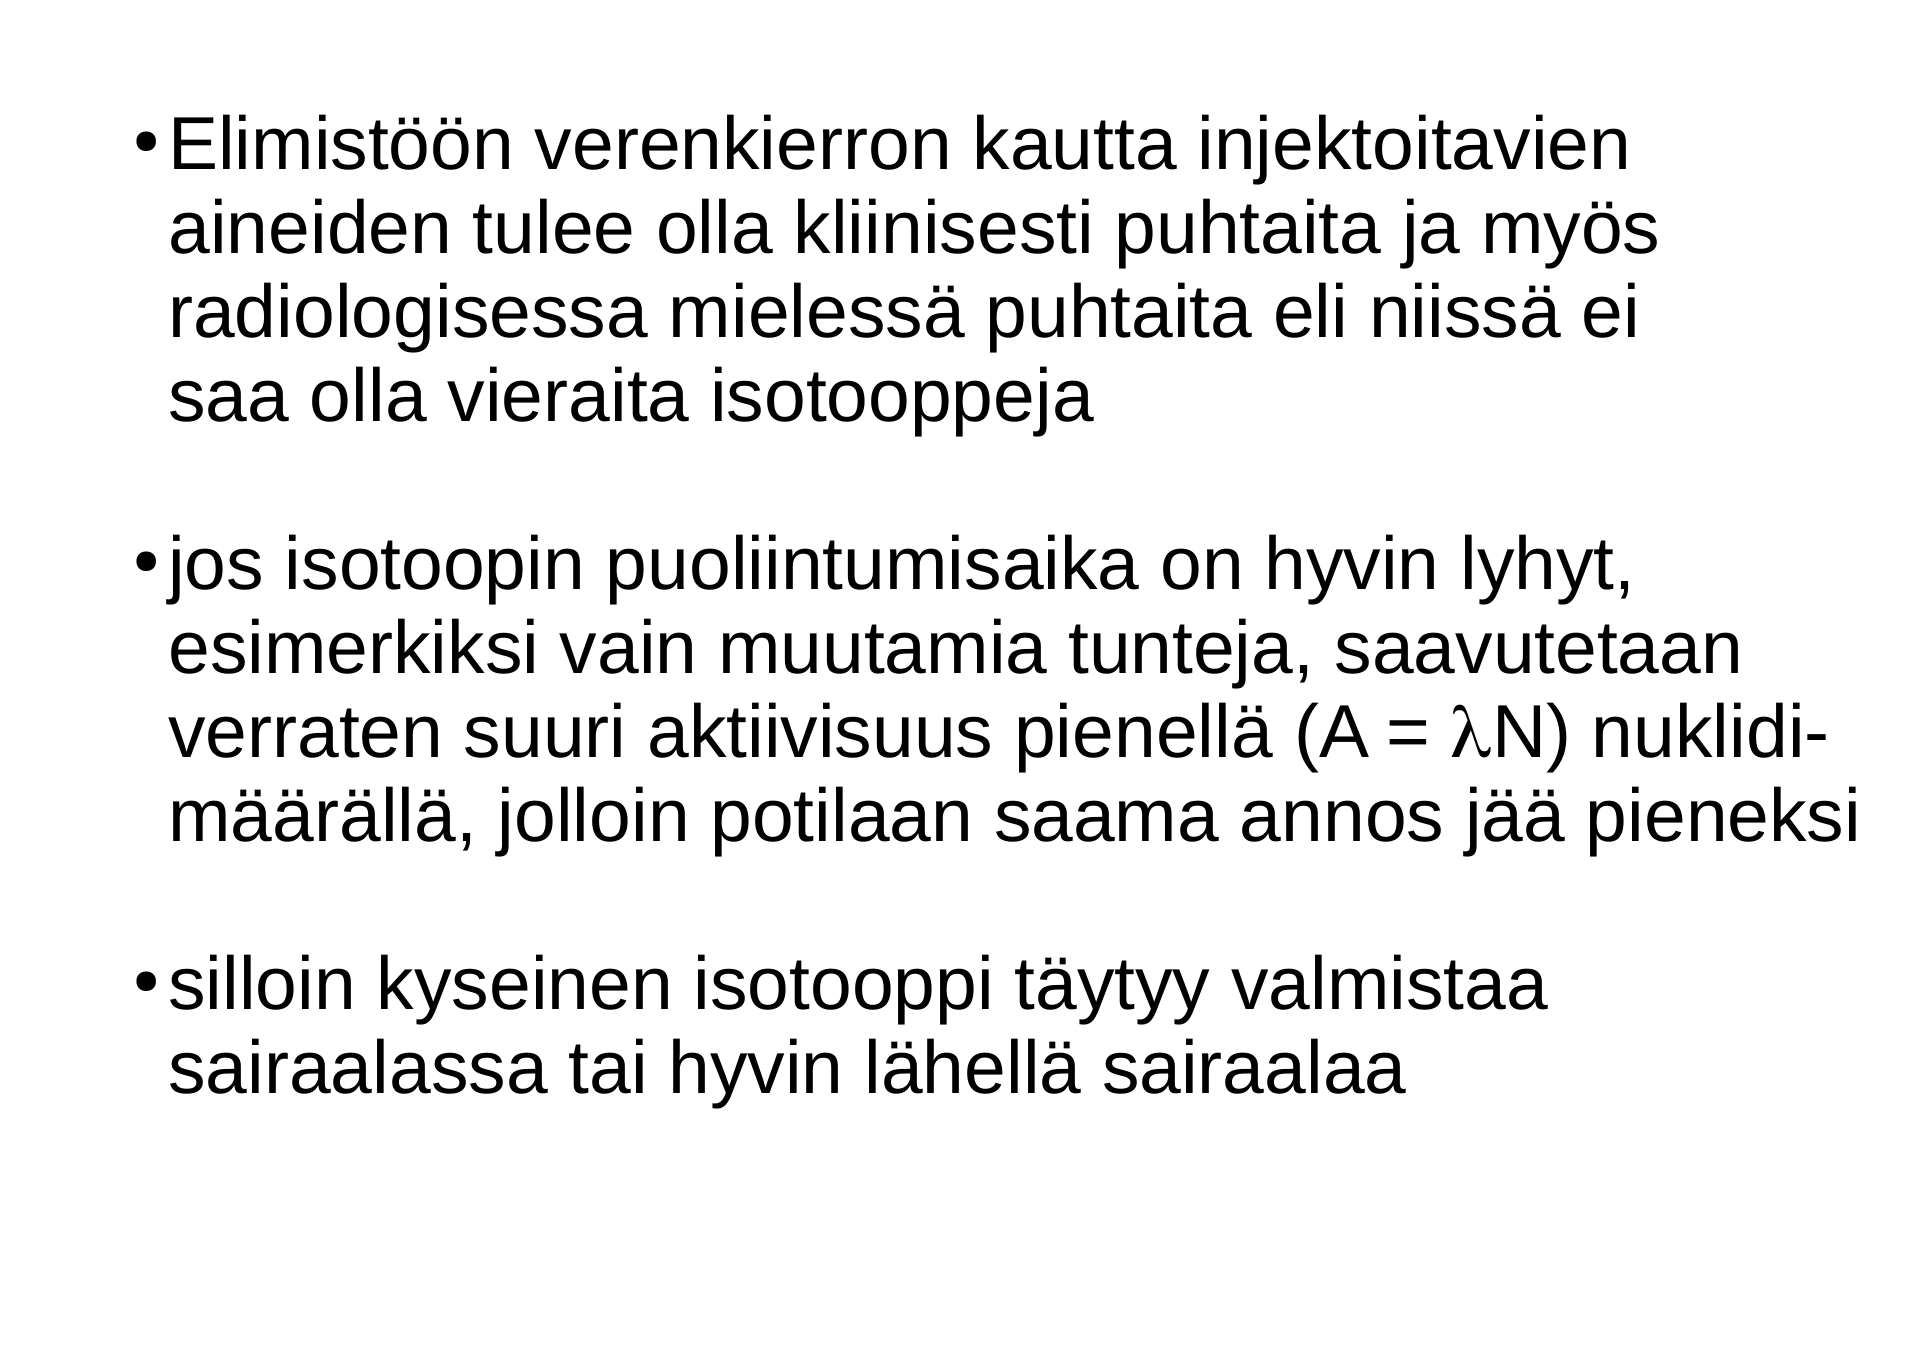

Elimistöön verenkierron kautta injektoitavien
aineiden tulee olla kliinisesti puhtaita ja myös
radiologisessa mielessä puhtaita eli niissä ei
saa olla vieraita isotooppeja
jos isotoopin puoliintumisaika on hyvin lyhyt,
esimerkiksi vain muutamia tunteja, saavutetaan
verraten suuri aktiivisuus pienellä (A = lN) nuklidi-
määrällä, jolloin potilaan saama annos jää pieneksi
silloin kyseinen isotooppi täytyy valmistaa sairaalassa tai hyvin lähellä sairaalaa